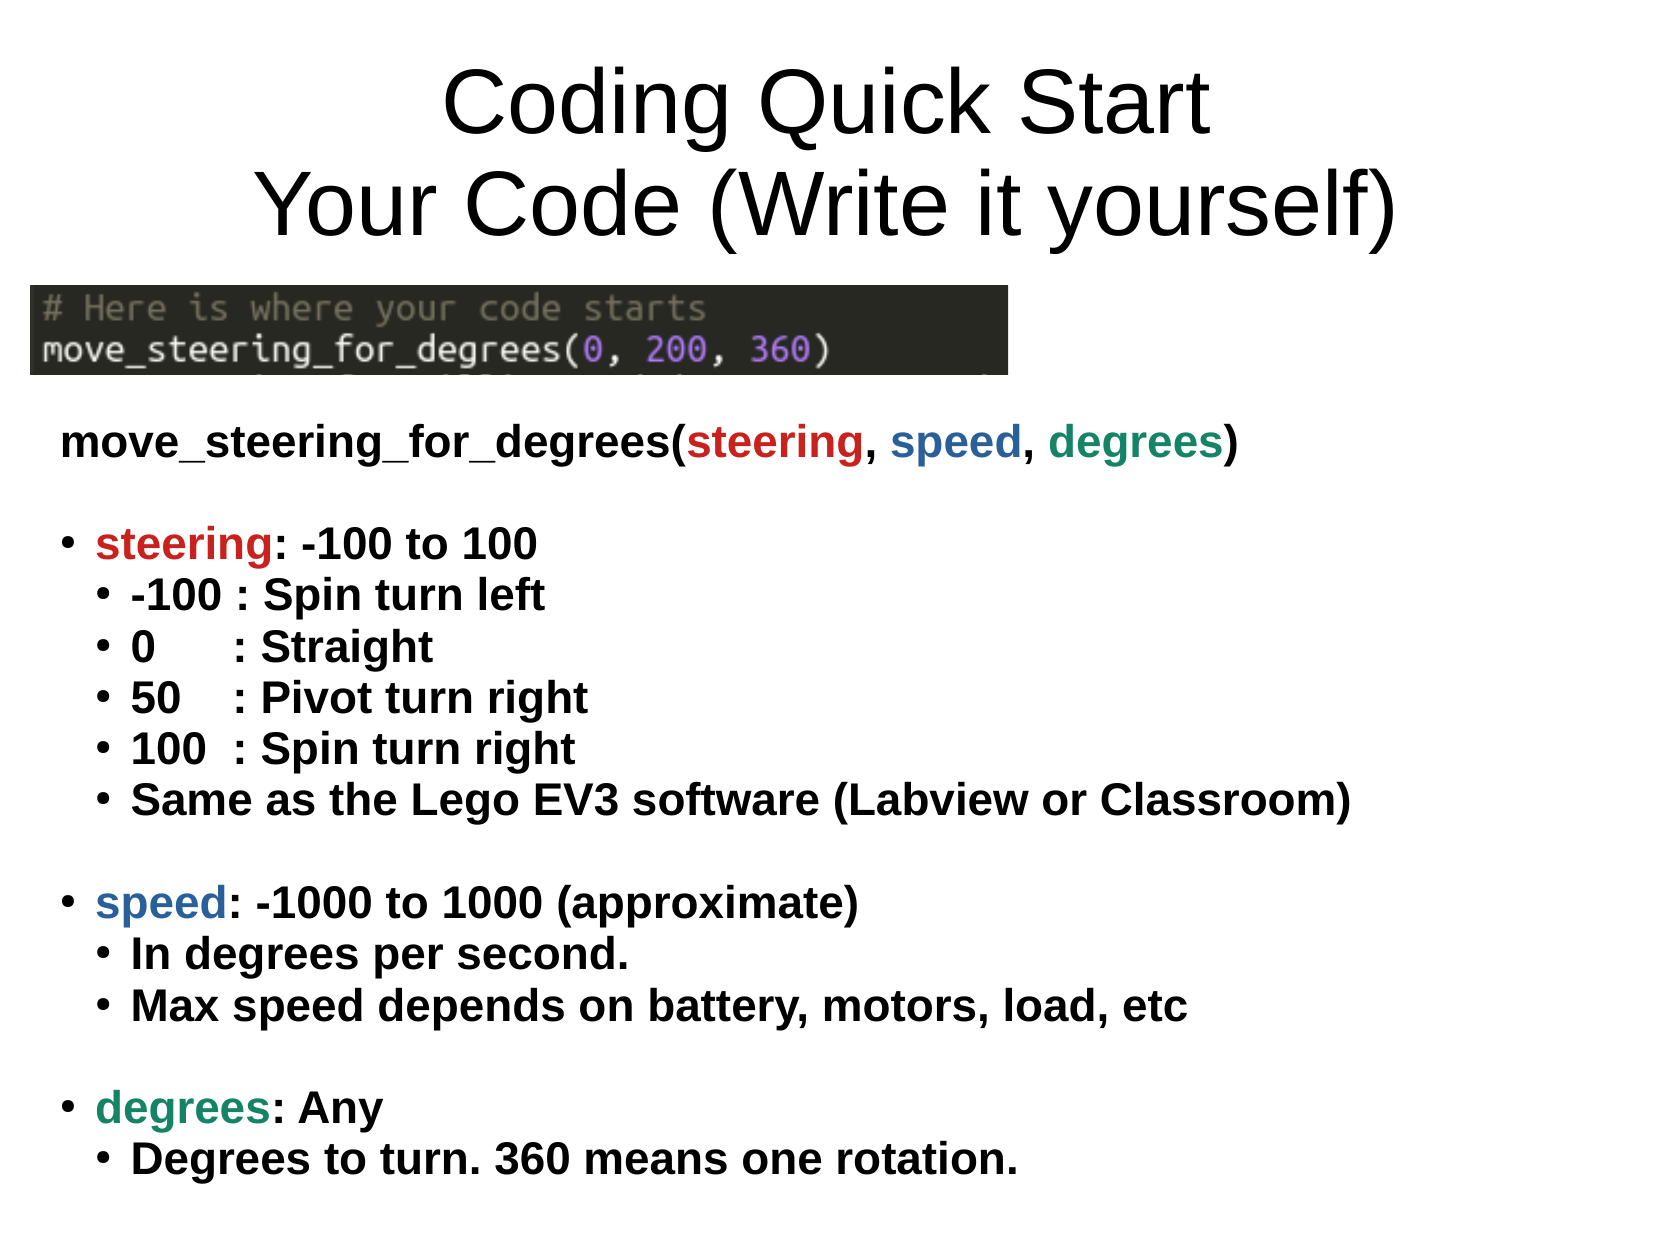

# Coding Quick Start Your Code (Write it yourself)
move_steering_for_degrees(steering, speed, degrees)
steering: -100 to 100
-100 : Spin turn left
0 : Straight
50 : Pivot turn right
100 : Spin turn right
Same as the Lego EV3 software (Labview or Classroom)
speed: -1000 to 1000 (approximate)
In degrees per second.
Max speed depends on battery, motors, load, etc
degrees: Any
Degrees to turn. 360 means one rotation.